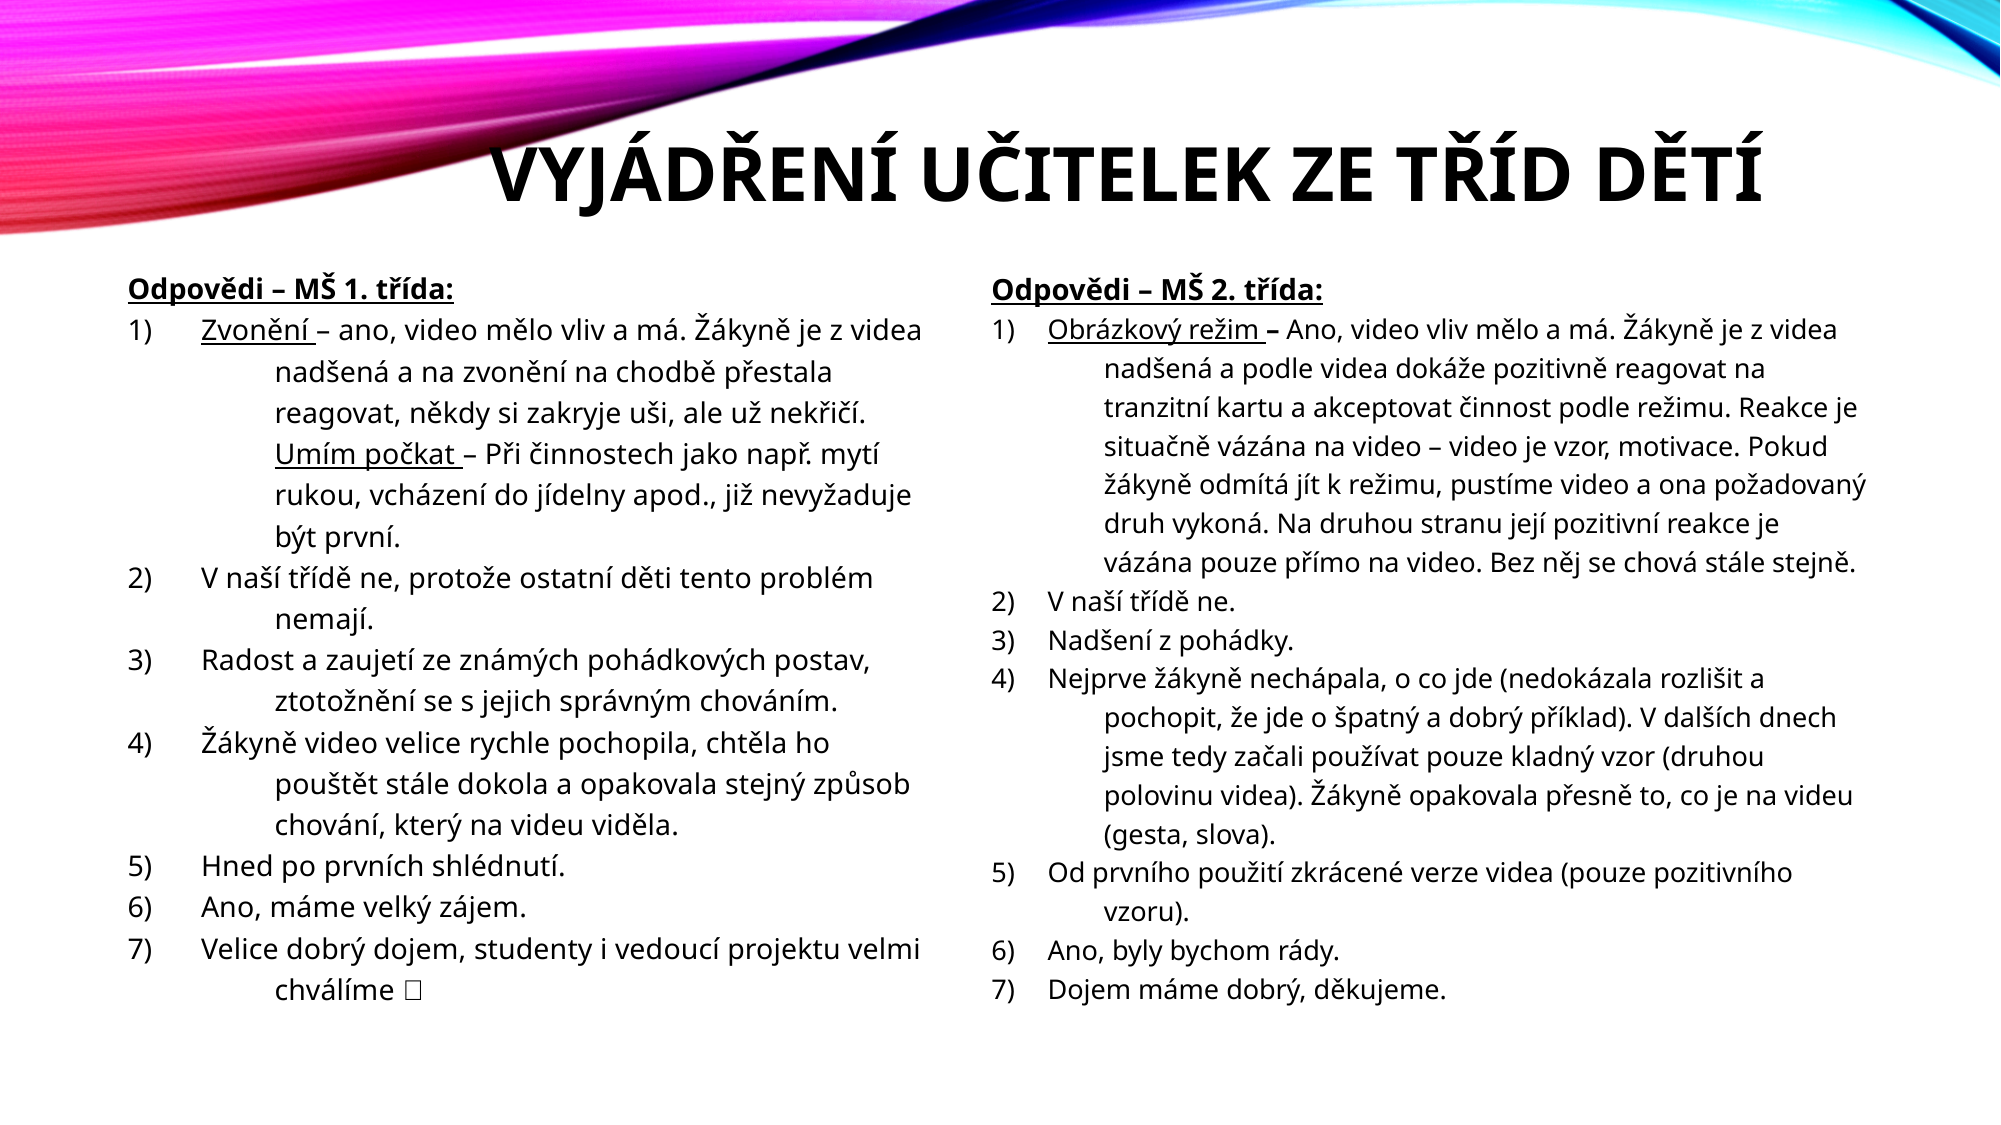

# Vyjádření učitelek ze tříd dětí
Odpovědi – MŠ 1. třída:
Zvonění – ano, video mělo vliv a má. Žákyně je z videa nadšená a na zvonění na chodbě přestala reagovat, někdy si zakryje uši, ale už nekřičí. Umím počkat – Při činnostech jako např. mytí rukou, vcházení do jídelny apod., již nevyžaduje být první.
V naší třídě ne, protože ostatní děti tento problém nemají.
Radost a zaujetí ze známých pohádkových postav, ztotožnění se s jejich správným chováním.
Žákyně video velice rychle pochopila, chtěla ho pouštět stále dokola a opakovala stejný způsob chování, který na videu viděla.
Hned po prvních shlédnutí.
Ano, máme velký zájem.
Velice dobrý dojem, studenty i vedoucí projektu velmi chválíme 
Odpovědi – MŠ 2. třída:
Obrázkový režim – Ano, video vliv mělo a má. Žákyně je z videa nadšená a podle videa dokáže pozitivně reagovat na tranzitní kartu a akceptovat činnost podle režimu. Reakce je situačně vázána na video – video je vzor, motivace. Pokud žákyně odmítá jít k režimu, pustíme video a ona požadovaný druh vykoná. Na druhou stranu její pozitivní reakce je vázána pouze přímo na video. Bez něj se chová stále stejně.
V naší třídě ne.
Nadšení z pohádky.
Nejprve žákyně nechápala, o co jde (nedokázala rozlišit a pochopit, že jde o špatný a dobrý příklad). V dalších dnech jsme tedy začali používat pouze kladný vzor (druhou polovinu videa). Žákyně opakovala přesně to, co je na videu (gesta, slova).
Od prvního použití zkrácené verze videa (pouze pozitivního vzoru).
Ano, byly bychom rády.
Dojem máme dobrý, děkujeme.